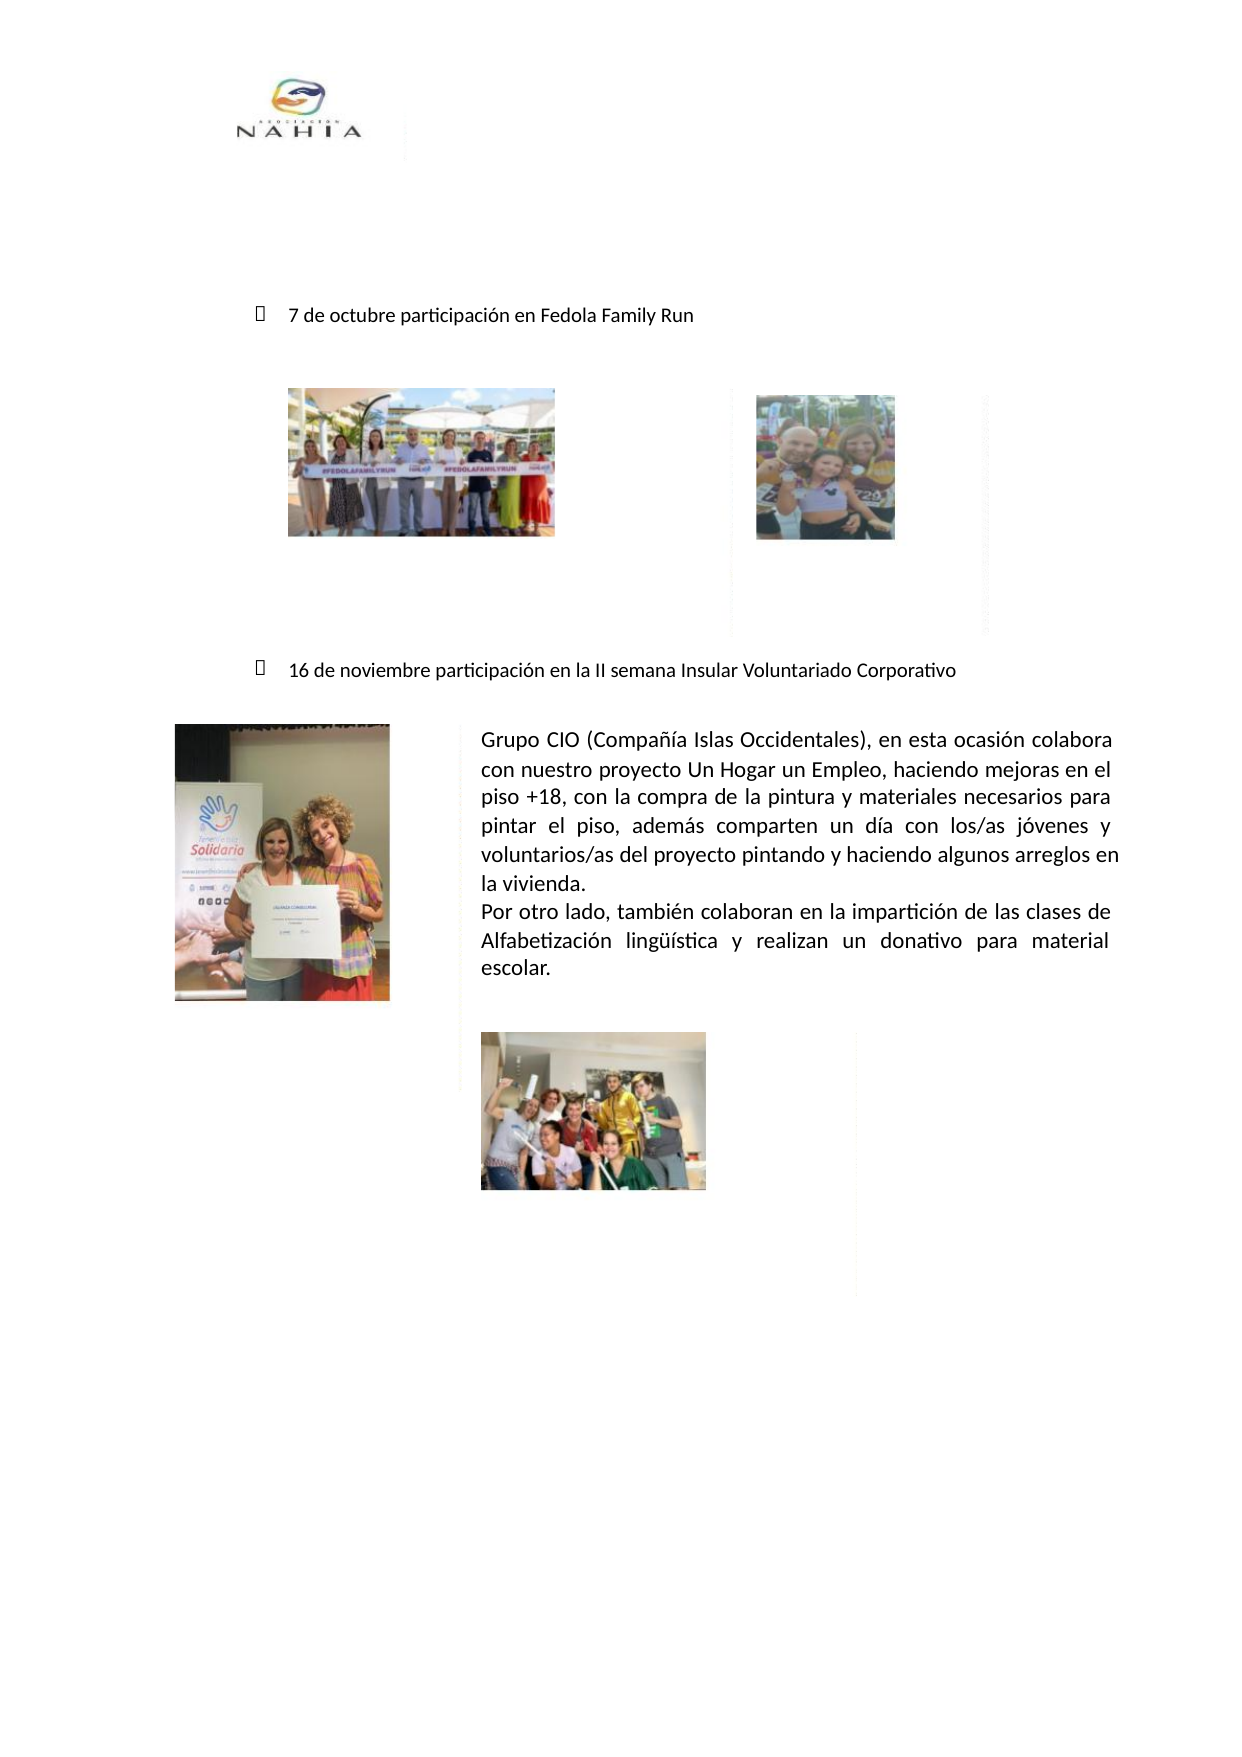


7 de octubre participación en Fedola Family Run

16 de noviembre participación en la II semana Insular Voluntariado Corporativo
Grupo CIO (Compañía Islas Occidentales), en esta ocasión colabora
con nuestro proyecto Un Hogar un Empleo, haciendo mejoras en el
piso +18, con la compra de la pintura y materiales necesarios para
pintar el piso, además comparten un día con los/as jóvenes y
voluntarios/as del proyecto pintando y haciendo algunos arreglos en
la vivienda.
Por otro lado, también colaboran en la impartición de las clases de
Alfabetización lingüística y realizan un donativo para material
escolar.